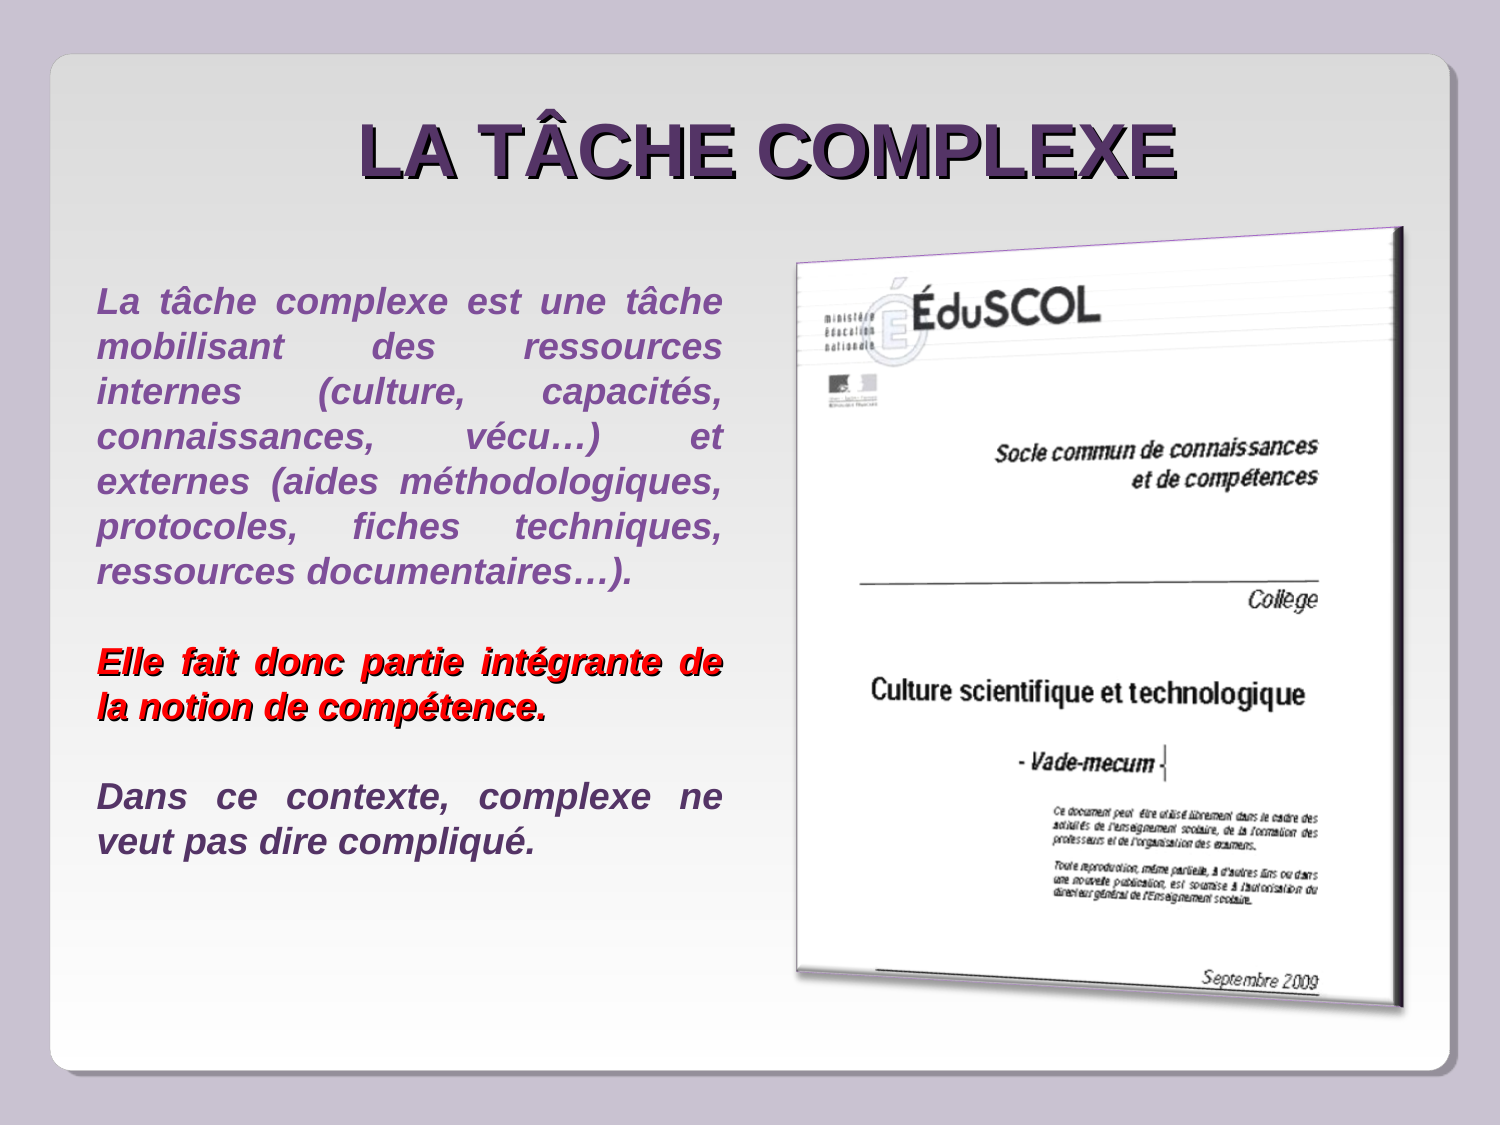

LA TÂCHE COMPLEXE
La tâche complexe est une tâche mobilisant des ressources internes (culture, capacités, connaissances, vécu…) et externes (aides méthodologiques, protocoles, fiches techniques, ressources documentaires…).
Elle fait donc partie intégrante de la notion de compétence.
Dans ce contexte, complexe ne veut pas dire compliqué.